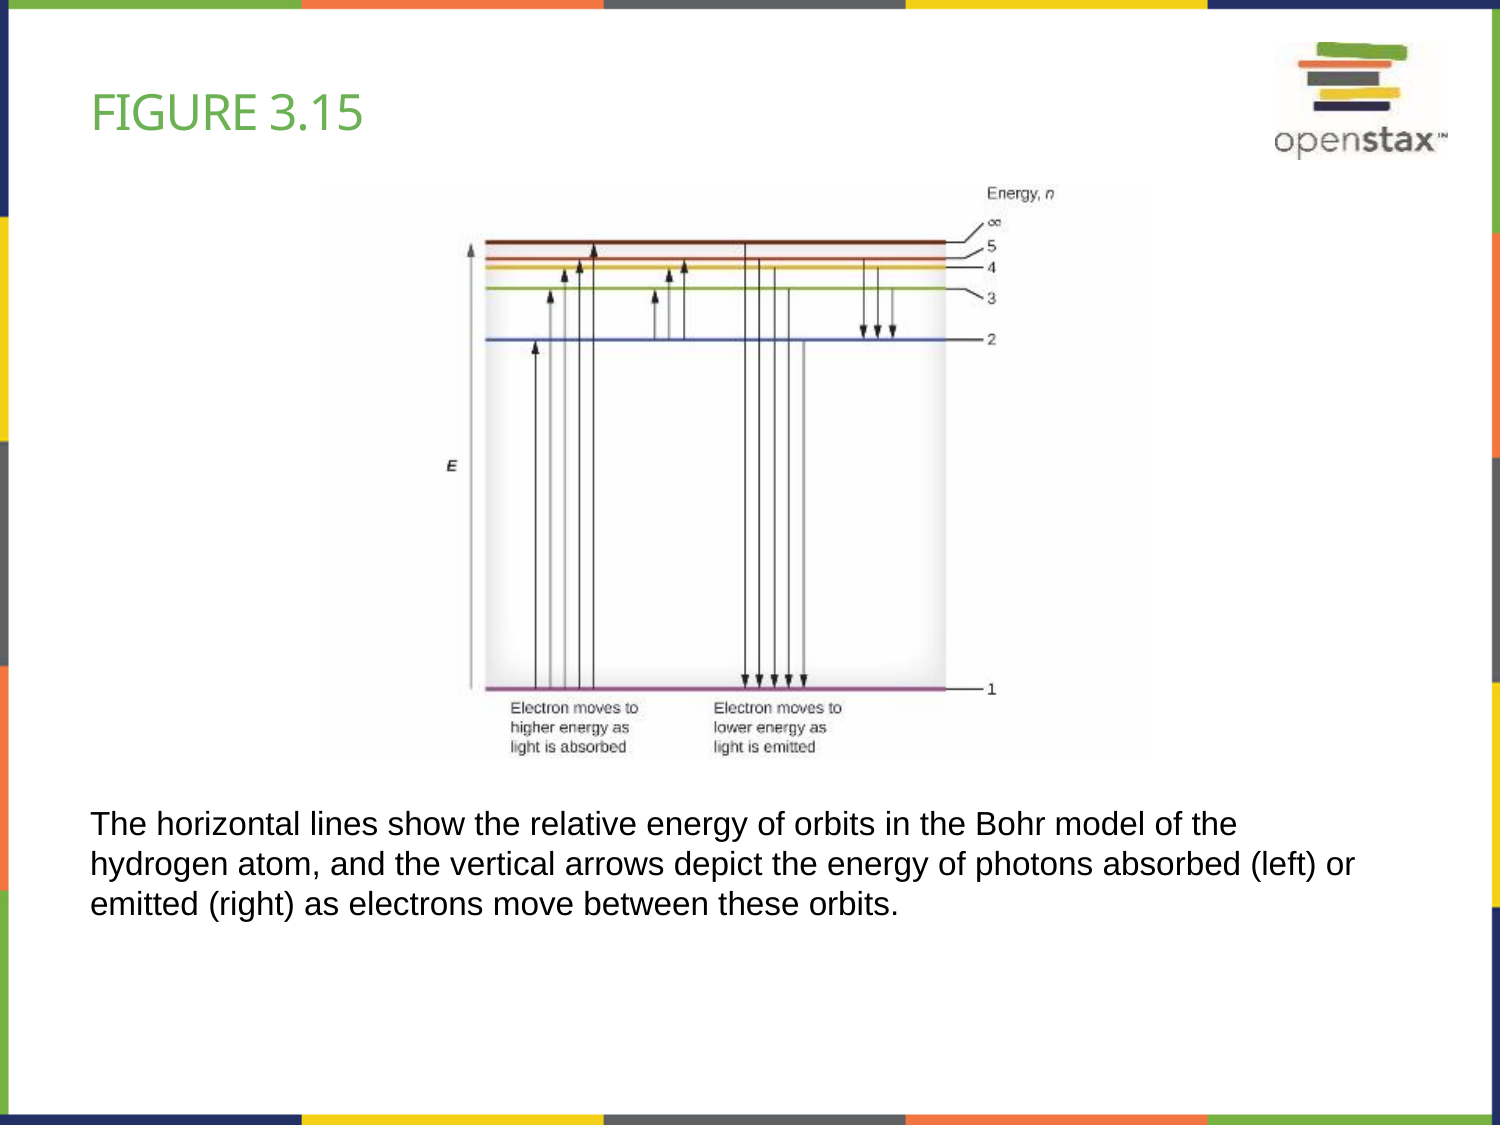

# Figure 3.15
The horizontal lines show the relative energy of orbits in the Bohr model of the hydrogen atom, and the vertical arrows depict the energy of photons absorbed (left) or emitted (right) as electrons move between these orbits.